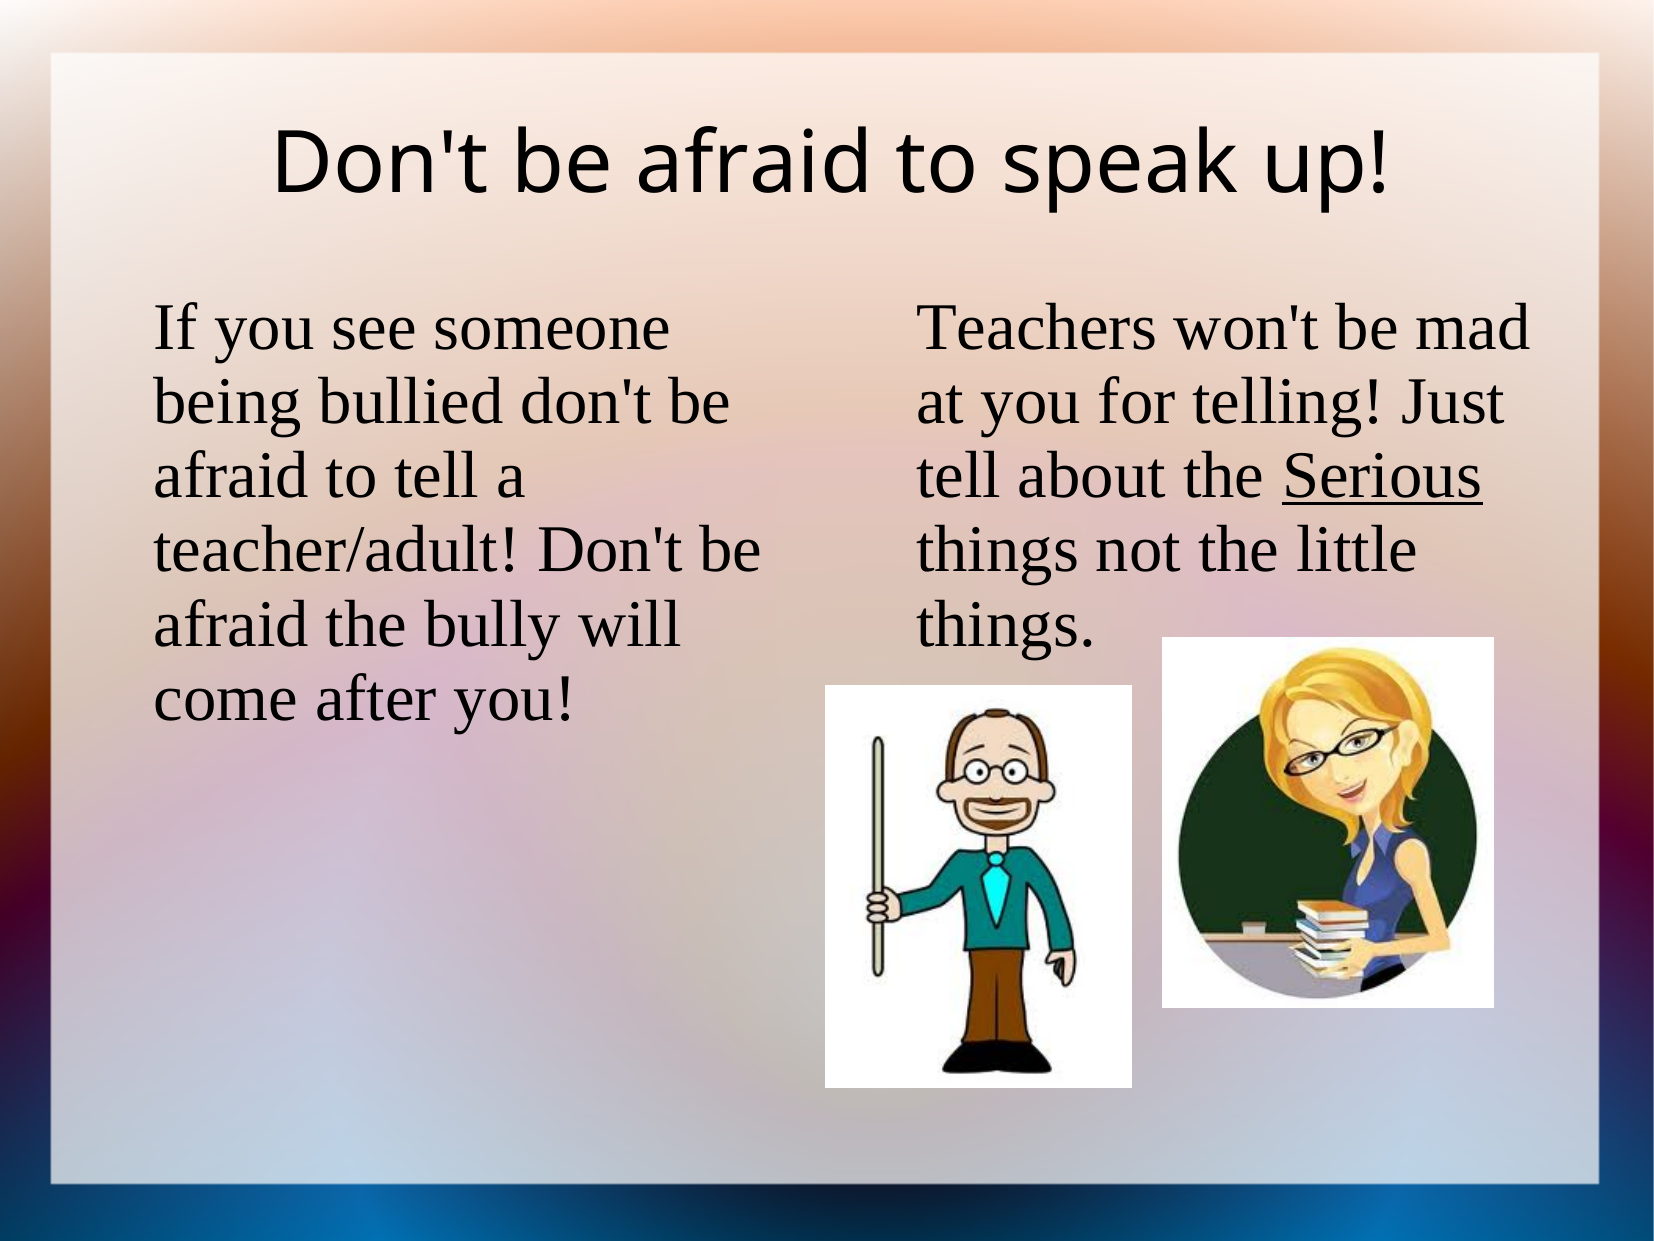

# Don't be afraid to speak up!
If you see someone being bullied don't be afraid to tell a teacher/adult! Don't be afraid the bully will come after you!
Teachers won't be mad at you for telling! Just tell about the Serious things not the little things.